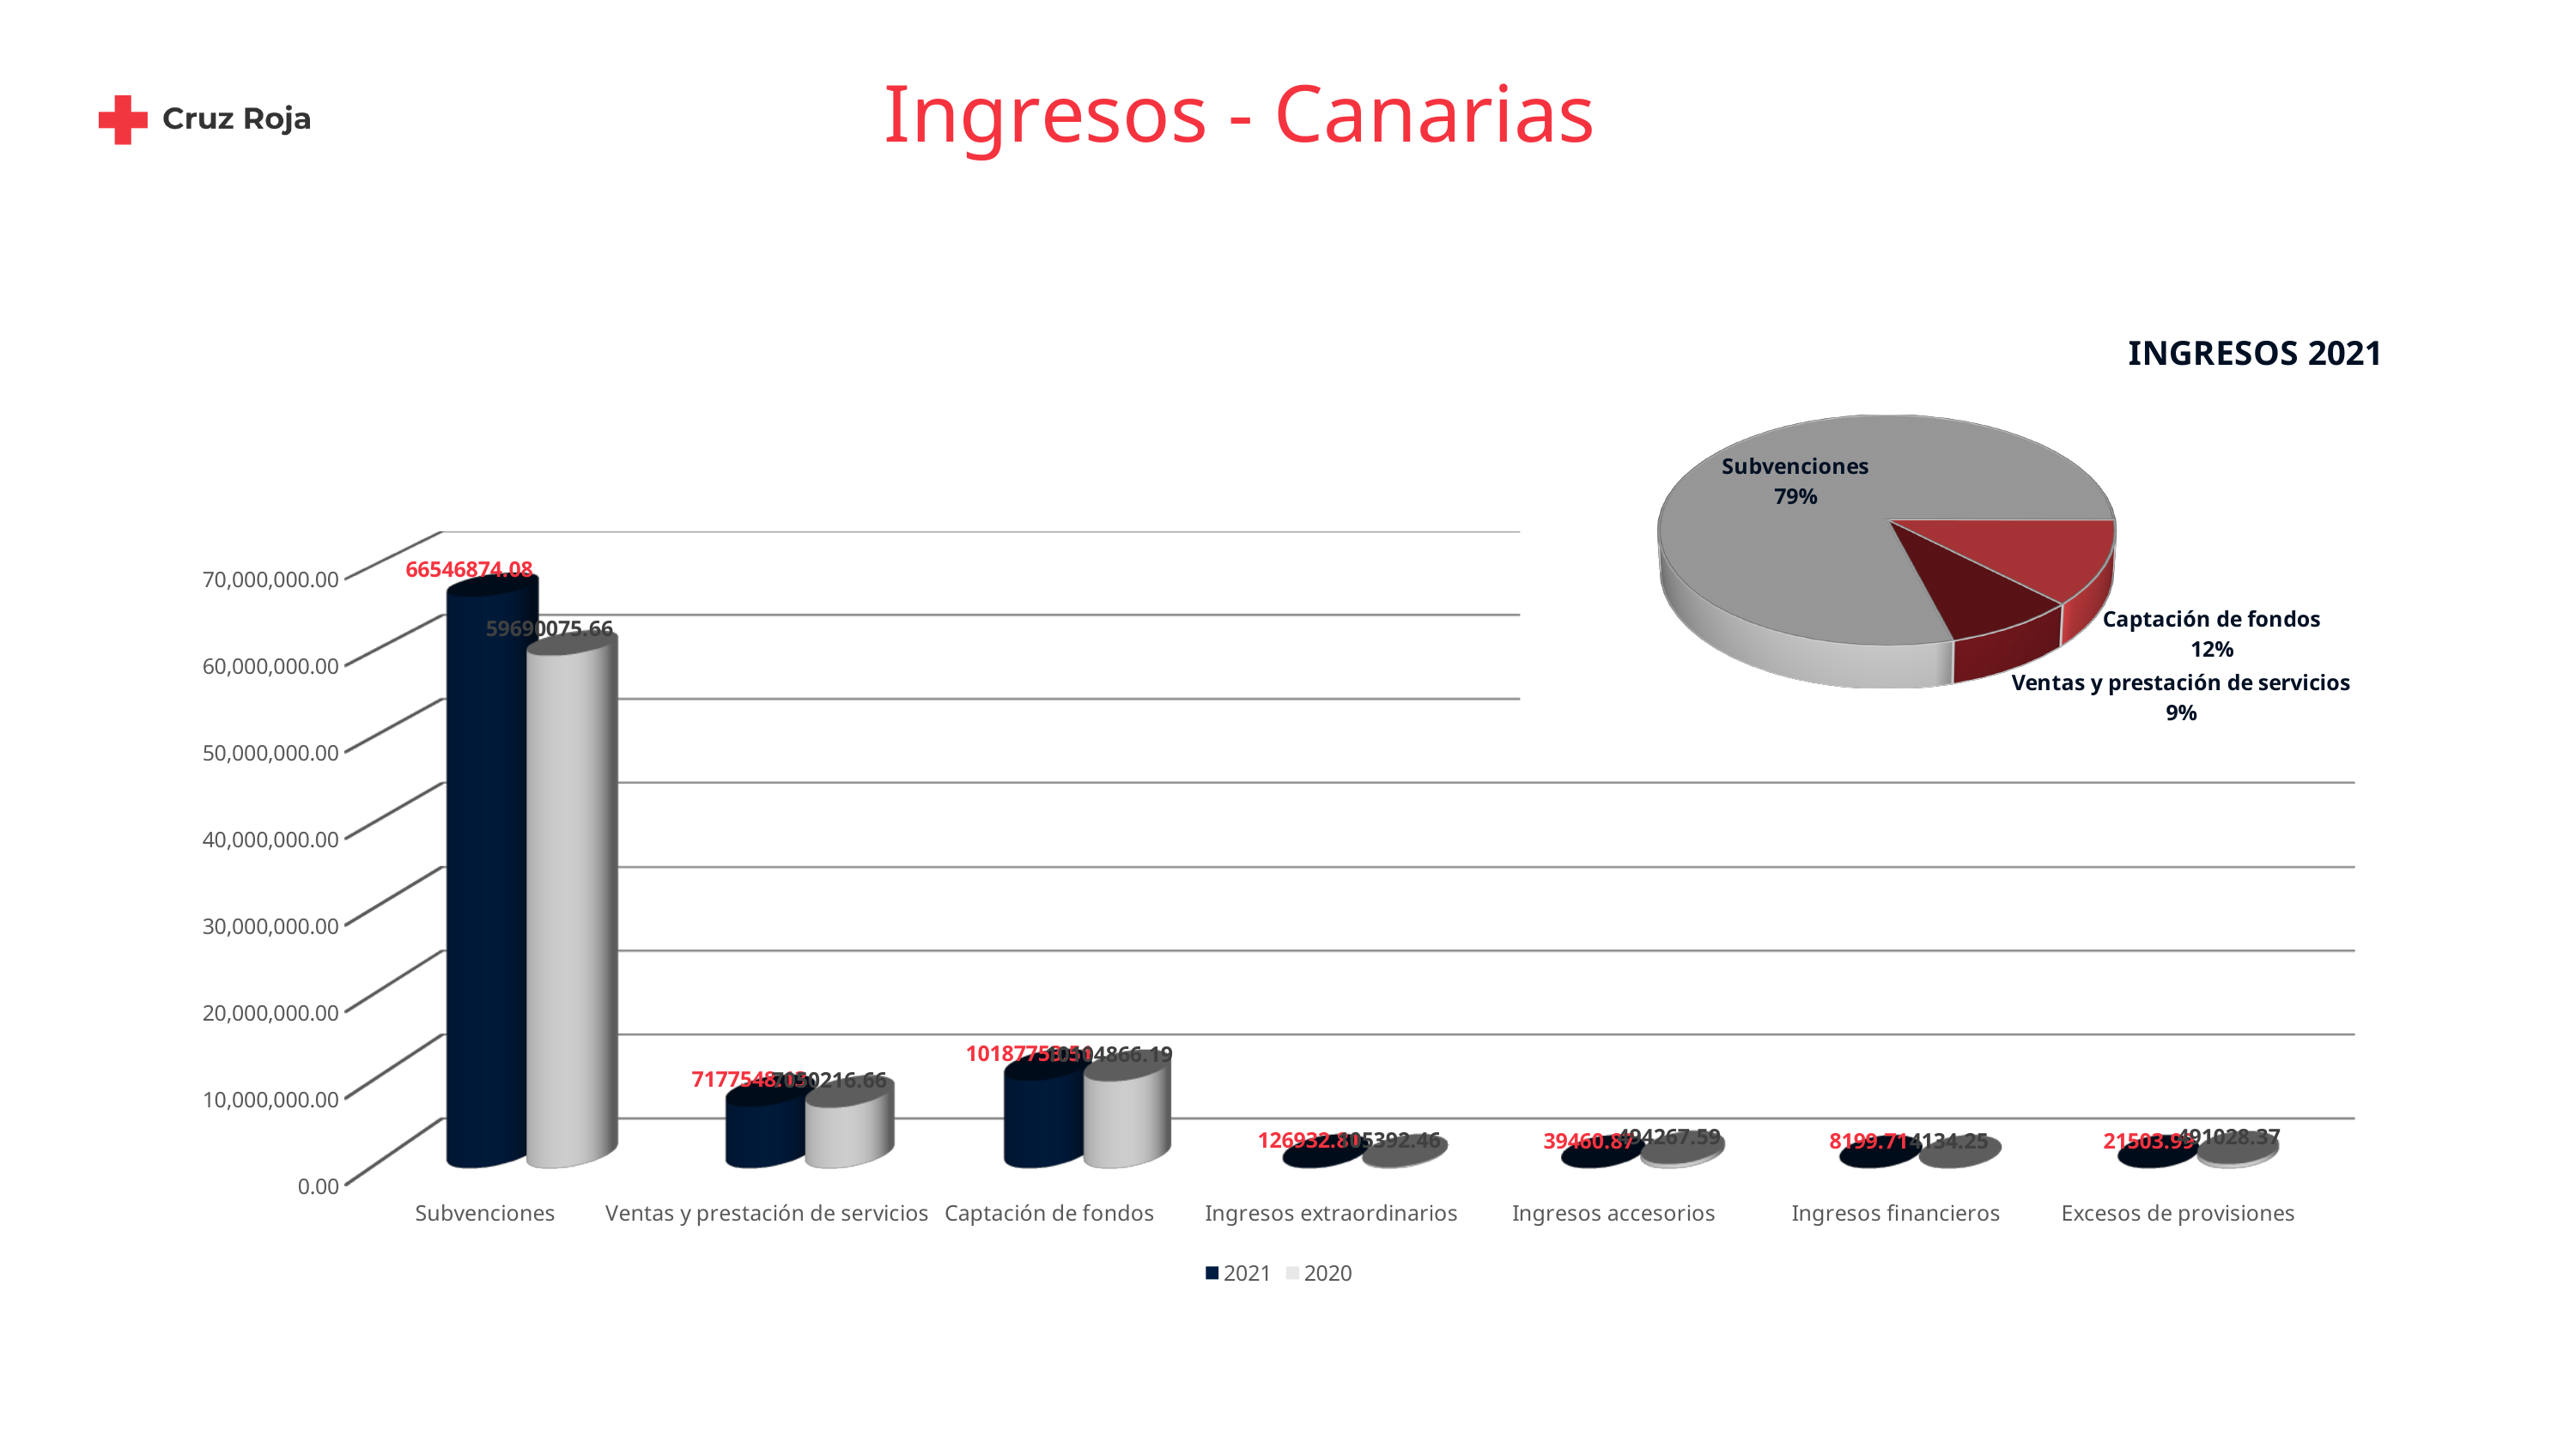

Ingresos - Canarias
[unsupported chart]
[unsupported chart]